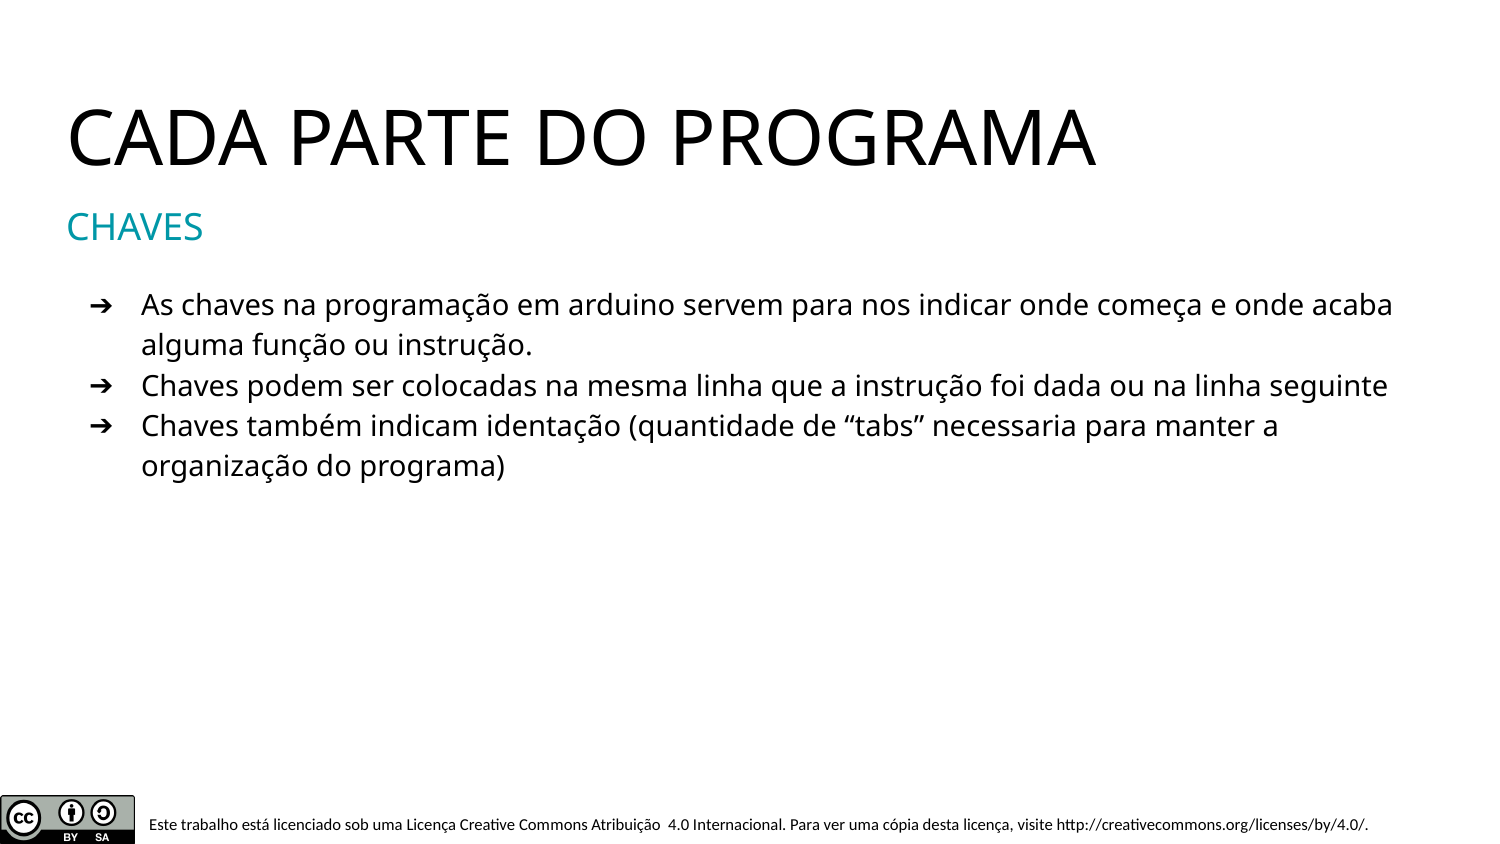

# CADA PARTE DO PROGRAMA
CHAVES
As chaves na programação em arduino servem para nos indicar onde começa e onde acaba alguma função ou instrução.
Chaves podem ser colocadas na mesma linha que a instrução foi dada ou na linha seguinte
Chaves também indicam identação (quantidade de “tabs” necessaria para manter a organização do programa)
Este trabalho está licenciado sob uma Licença Creative Commons Atribuição 4.0 Internacional. Para ver uma cópia desta licença, visite http://creativecommons.org/licenses/by/4.0/.